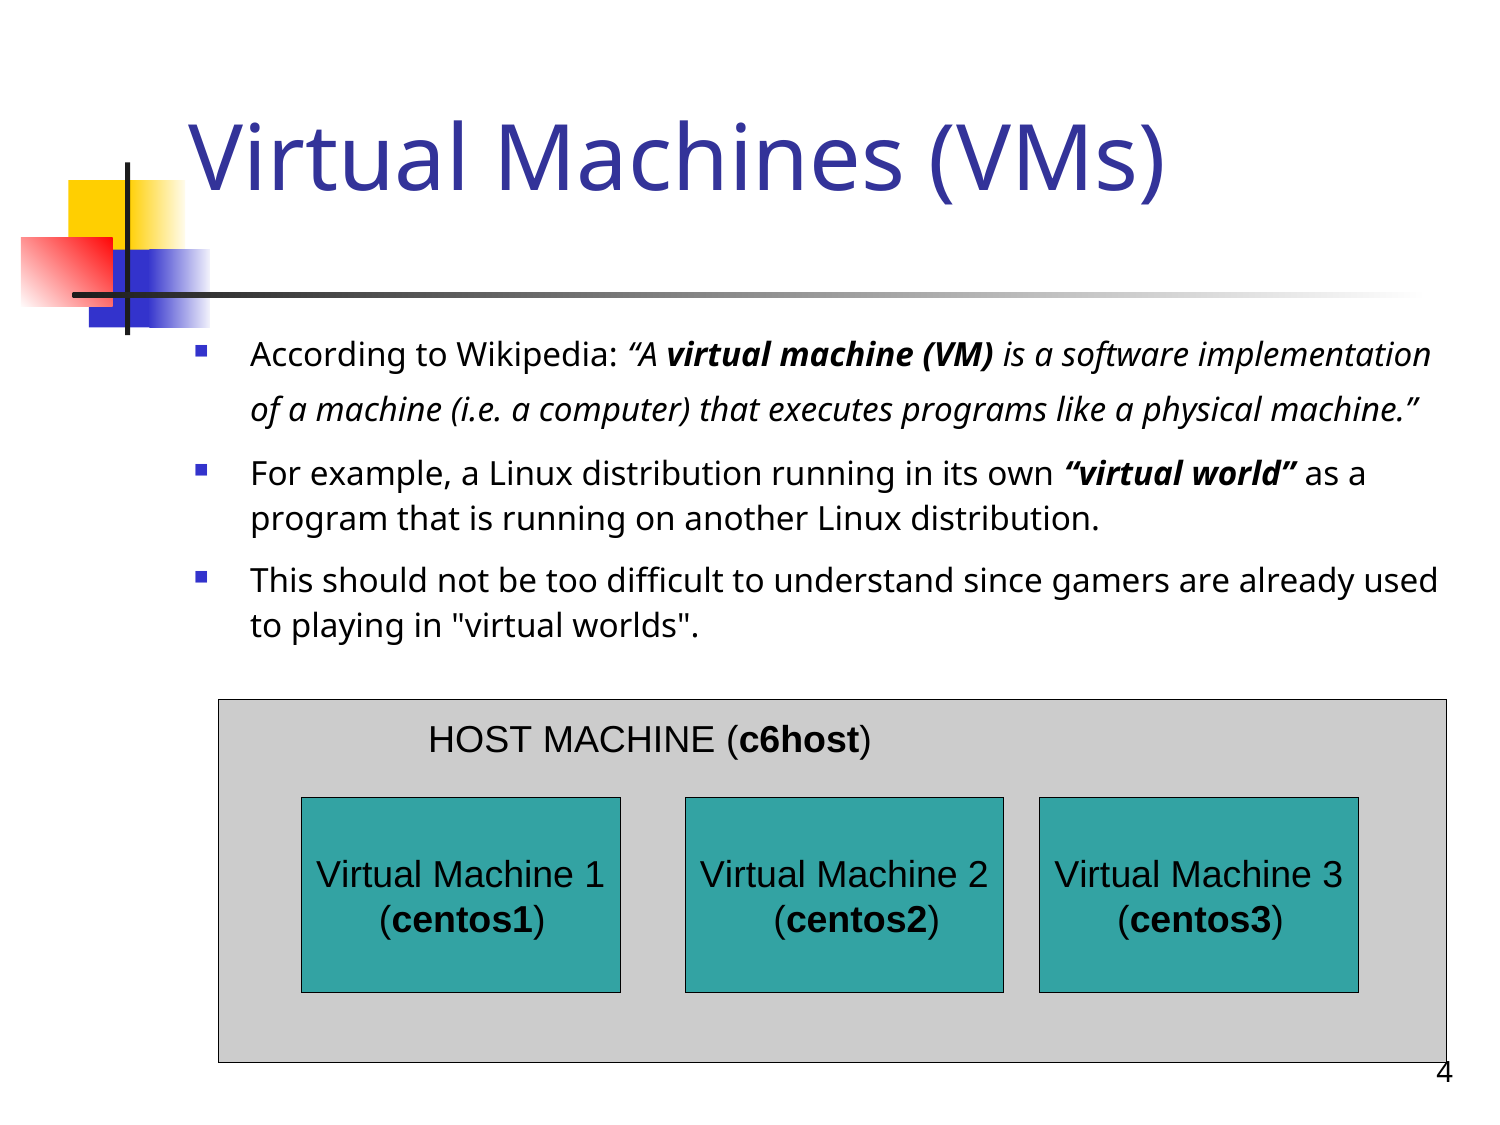

# Virtual Machines (VMs)
According to Wikipedia: “A virtual machine (VM) is a software implementation of a machine (i.e. a computer) that executes programs like a physical machine.”
For example, a Linux distribution running in its own “virtual world” as a program that is running on another Linux distribution.
This should not be too difficult to understand since gamers are already used to playing in "virtual worlds".
HOST MACHINE (c6host)
Virtual Machine 1
 (centos1)
Virtual Machine 2
 (centos2)
Virtual Machine 3
 (centos3)
4